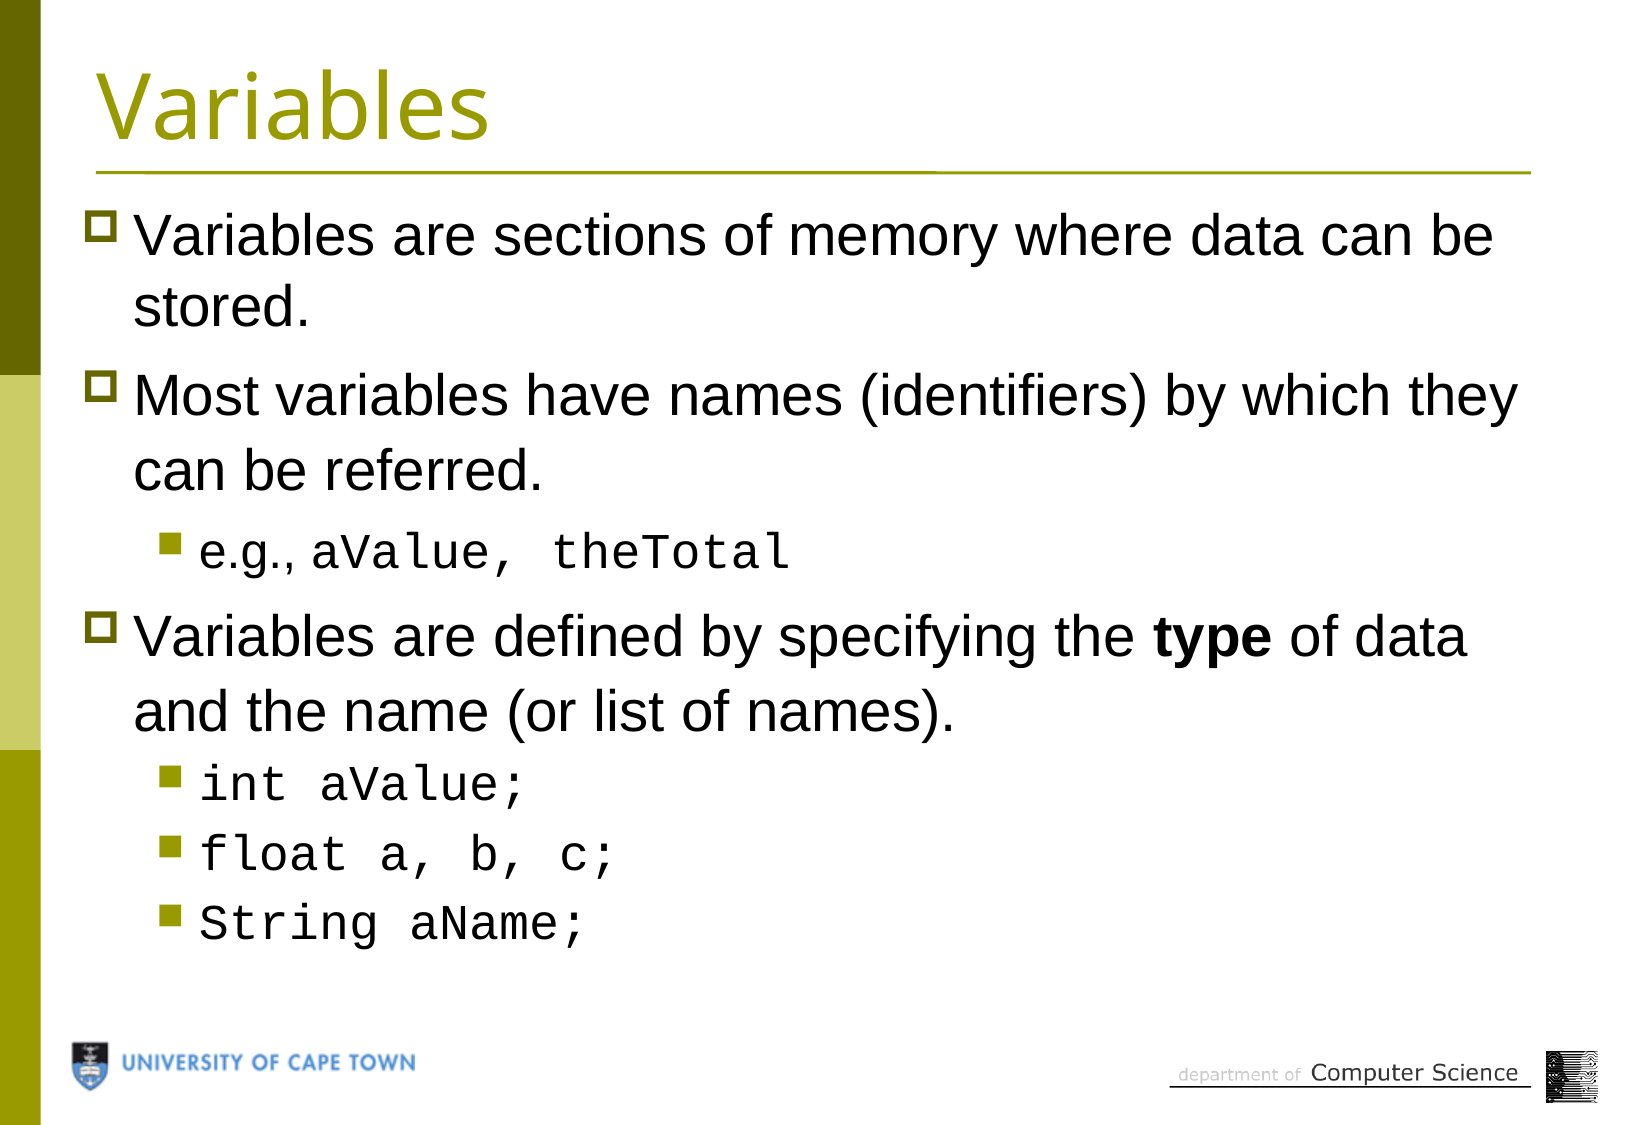

# Variables
Variables are sections of memory where data can be stored.
Most variables have names (identifiers) by which they can be referred.
e.g., aValue, theTotal
Variables are defined by specifying the type of data and the name (or list of names).
int aValue;
float a, b, c;
String aName;